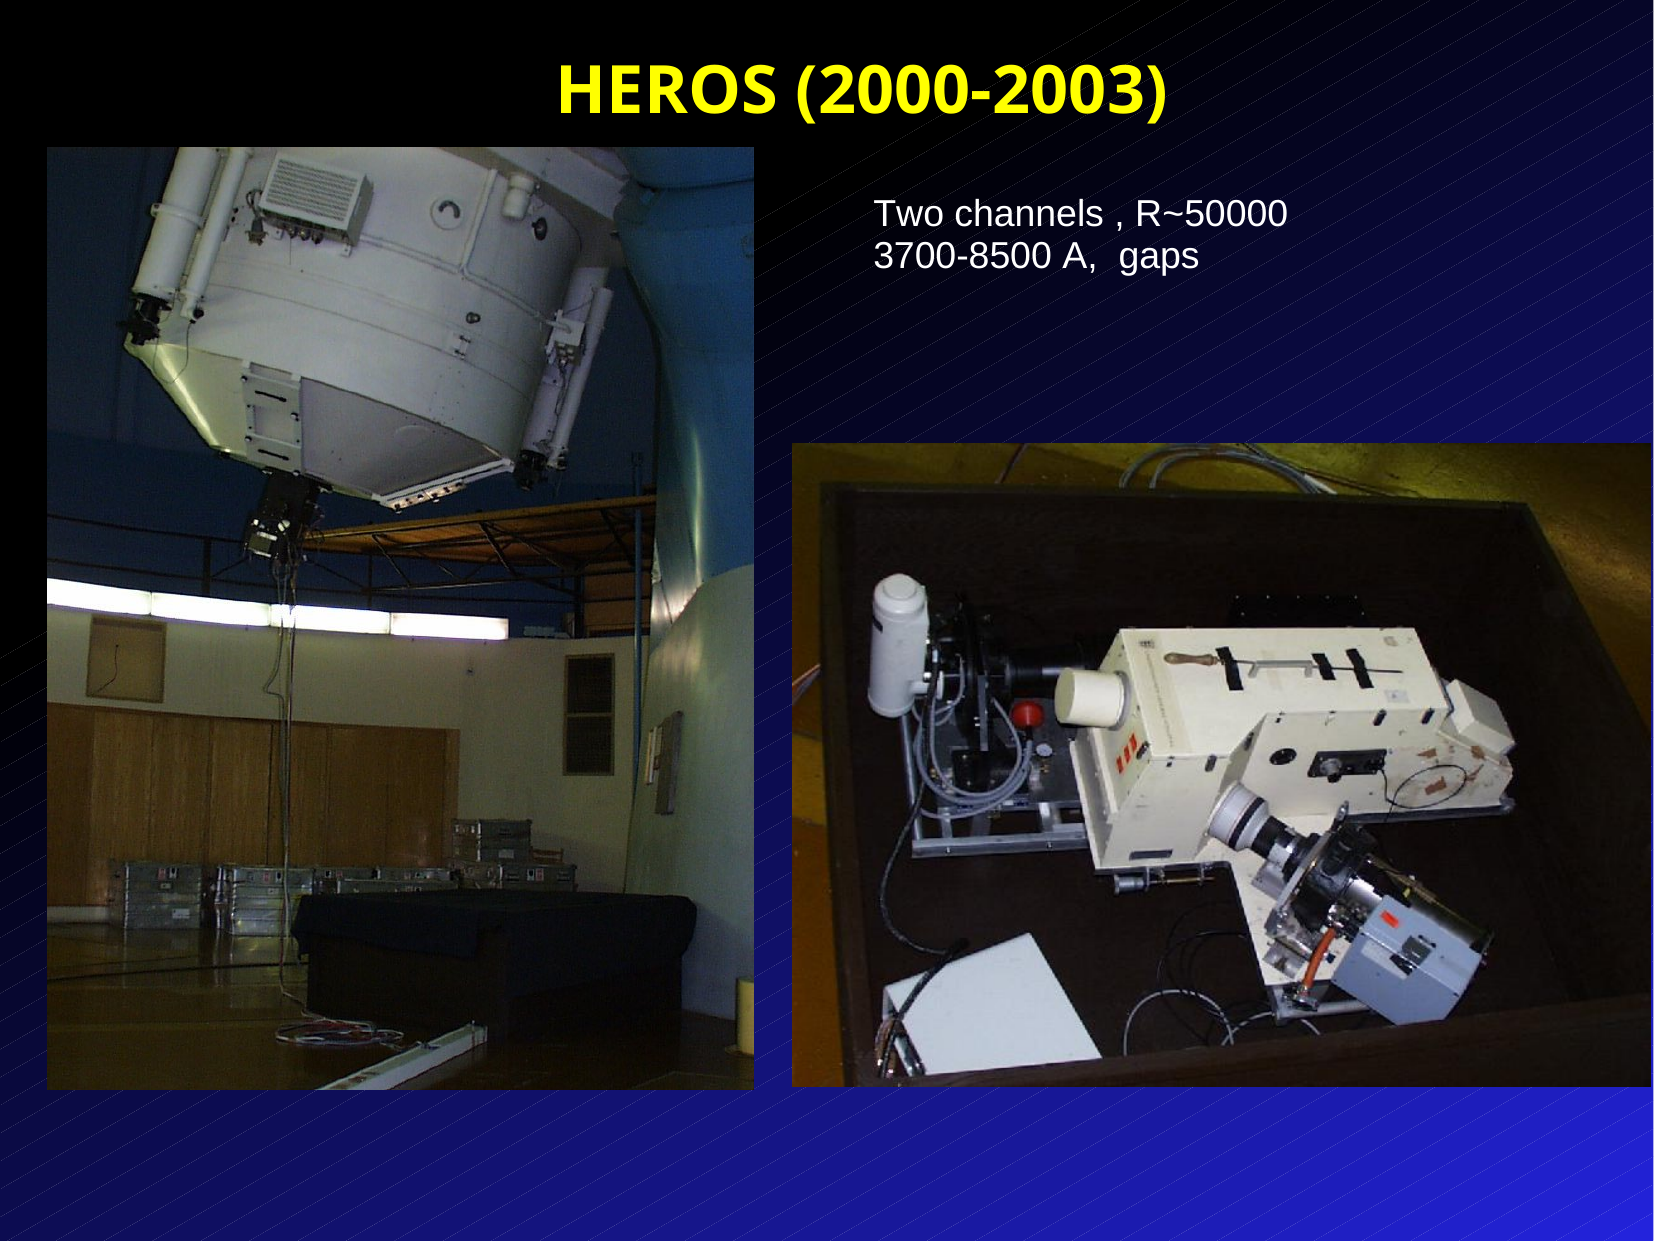

# HEROS (2000-2003)
Two channels , R~50000
3700-8500 A, gaps